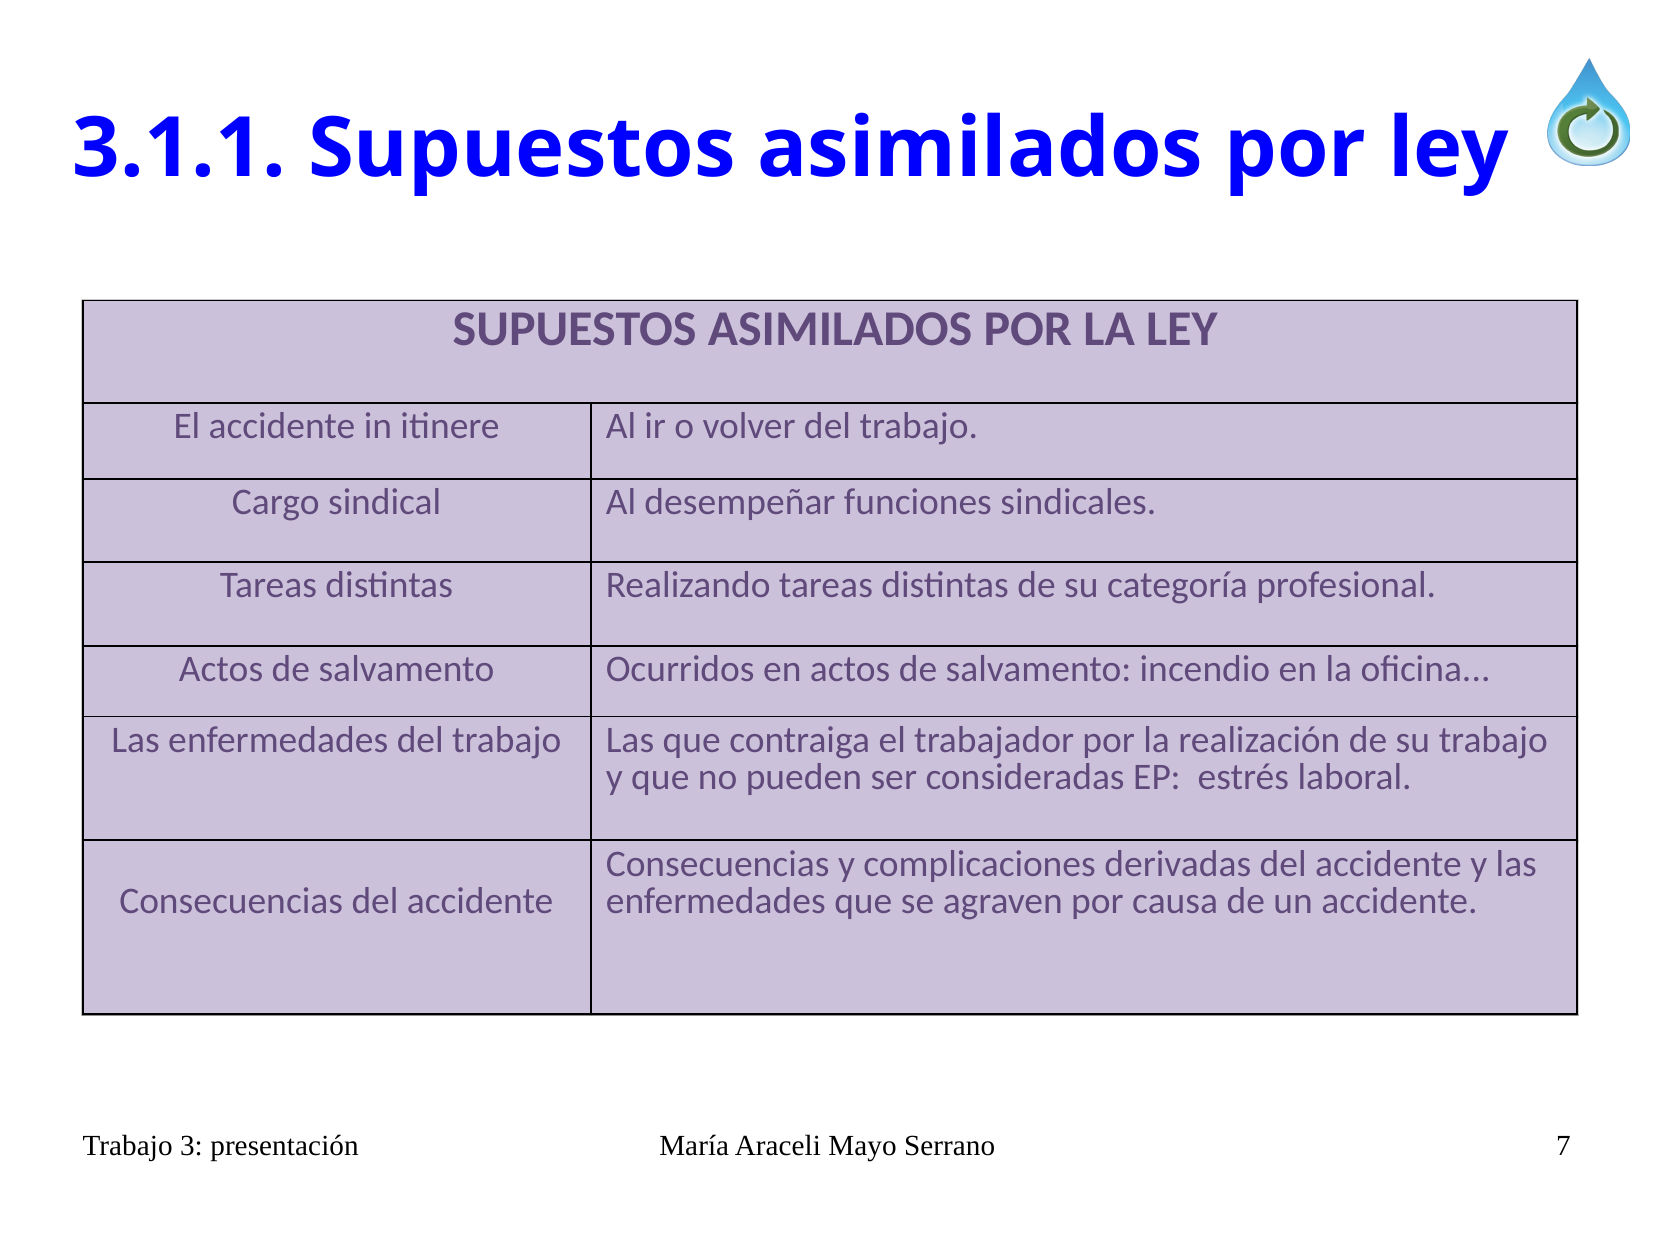

# 3.1.1. Supuestos asimilados por ley
| SUPUESTOS ASIMILADOS POR LA LEY | |
| --- | --- |
| El accidente in itinere | Al ir o volver del trabajo. |
| Cargo sindical | Al desempeñar funciones sindicales. |
| Tareas distintas | Realizando tareas distintas de su categoría profesional. |
| Actos de salvamento | Ocurridos en actos de salvamento: incendio en la oficina... |
| Las enfermedades del trabajo | Las que contraiga el trabajador por la realización de su trabajo y que no pueden ser consideradas EP: estrés laboral. |
| Consecuencias del accidente | Consecuencias y complicaciones derivadas del accidente y las enfermedades que se agraven por causa de un accidente. |
Trabajo 3: presentación
María Araceli Mayo Serrano
7